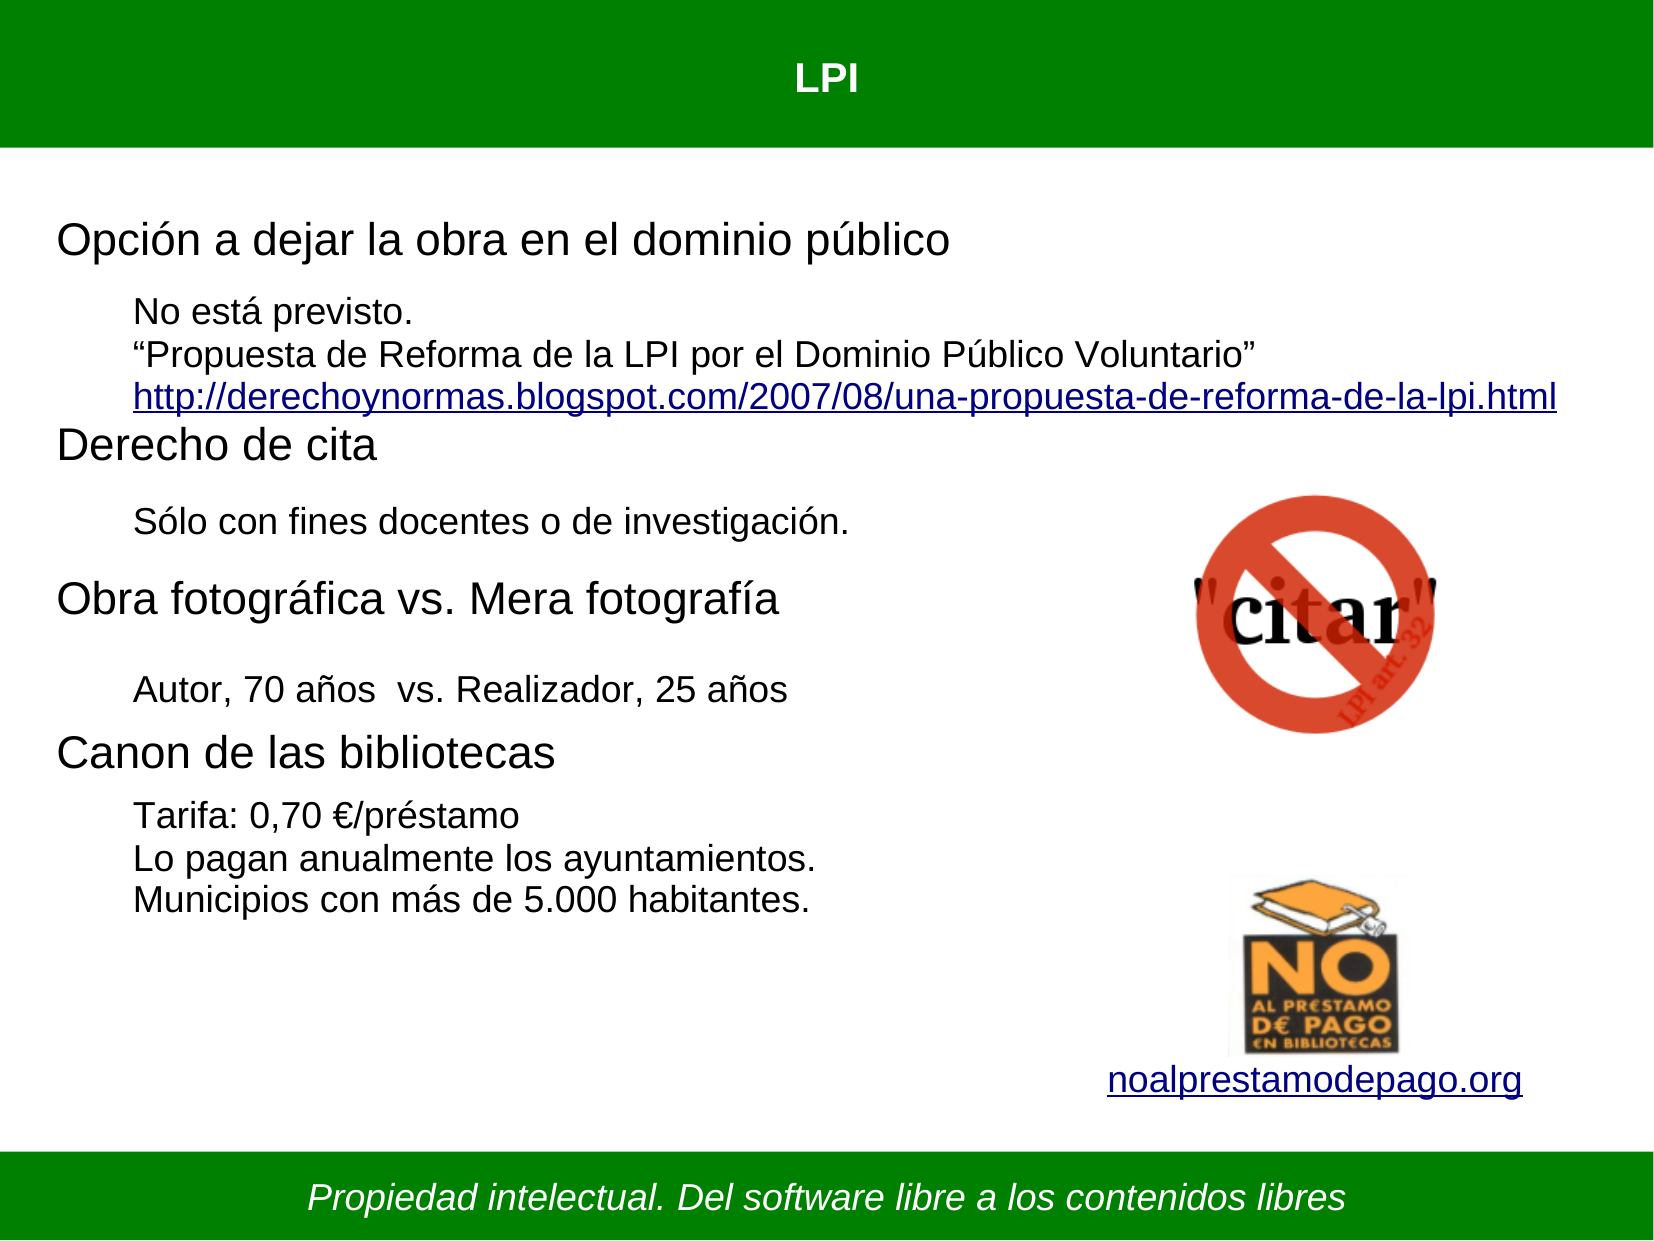

LPI
Opción a dejar la obra en el dominio público
Derecho de cita
Obra fotográfica vs. Mera fotografía
Canon de las bibliotecas
No está previsto.
“Propuesta de Reforma de la LPI por el Dominio Público Voluntario”
http://derechoynormas.blogspot.com/2007/08/una-propuesta-de-reforma-de-la-lpi.html
Sólo con fines docentes o de investigación.
Autor, 70 años vs. Realizador, 25 años
Tarifa: 0,70 €/préstamo
Lo pagan anualmente los ayuntamientos.
Municipios con más de 5.000 habitantes.
noalprestamodepago.org
Propiedad intelectual. Del software libre a los contenidos libres